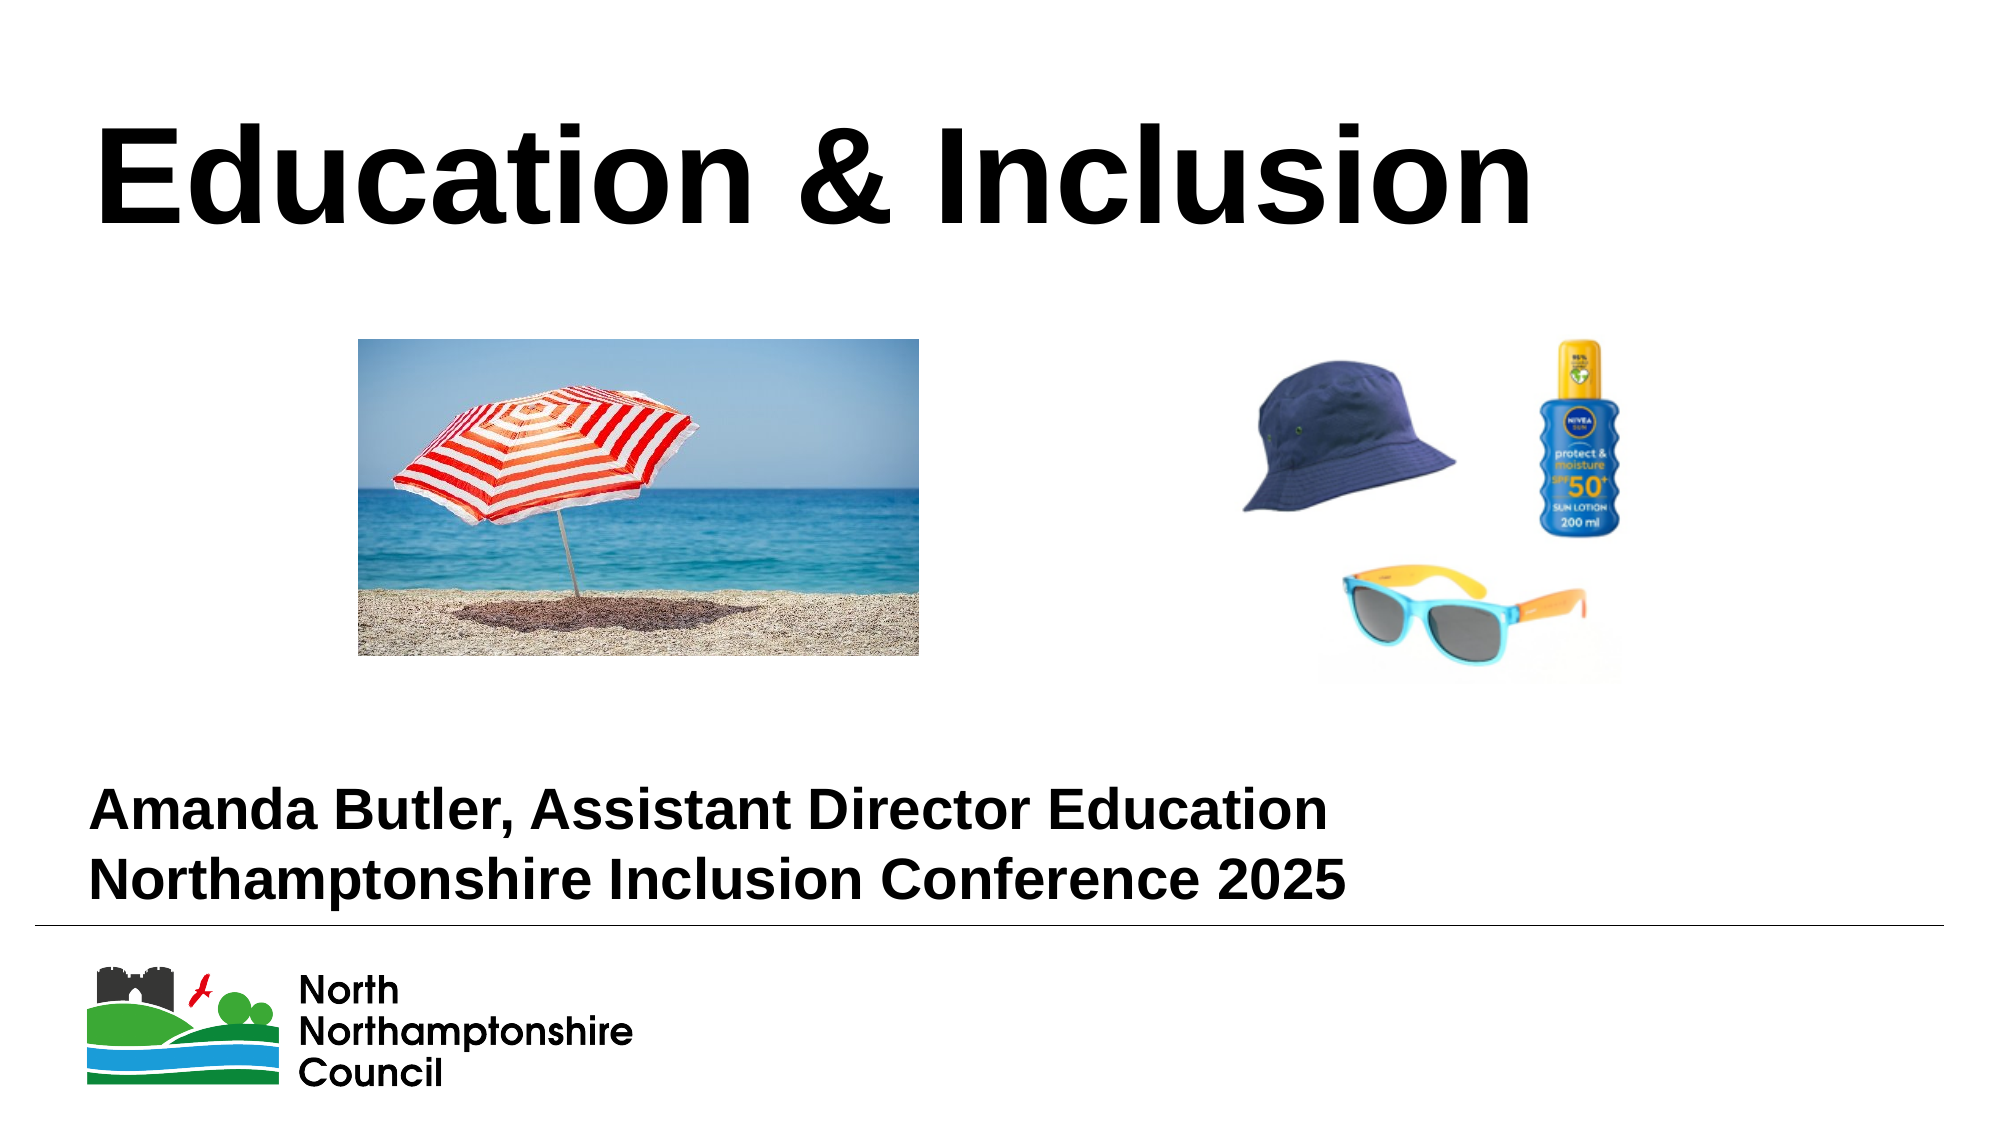

Education & Inclusion
Amanda Butler, Assistant Director Education
Northamptonshire Inclusion Conference 2025